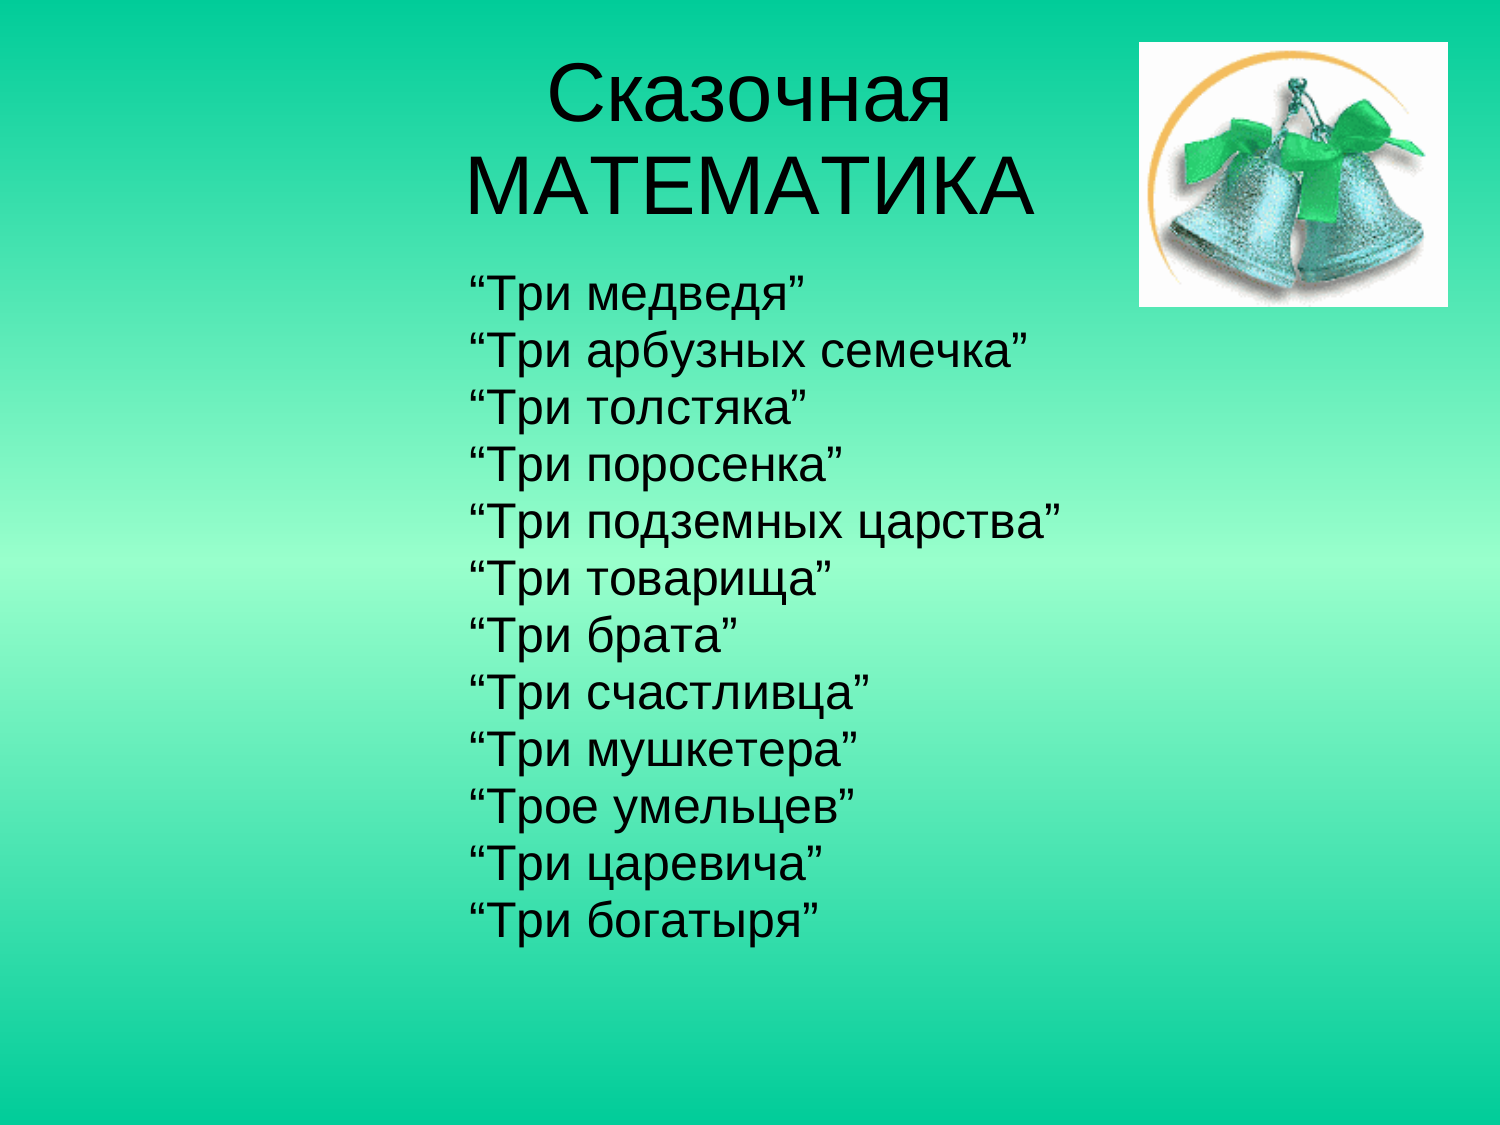

# Сказочная МАТЕМАТИКА
“Три медведя”
“Три арбузных семечка”
“Три толстяка”
“Три поросенка”
“Три подземных царства”
“Три товарища”
“Три брата”
“Три счастливца”
“Три мушкетера”
“Трое умельцев”
“Три царевича”
“Три богатыря”